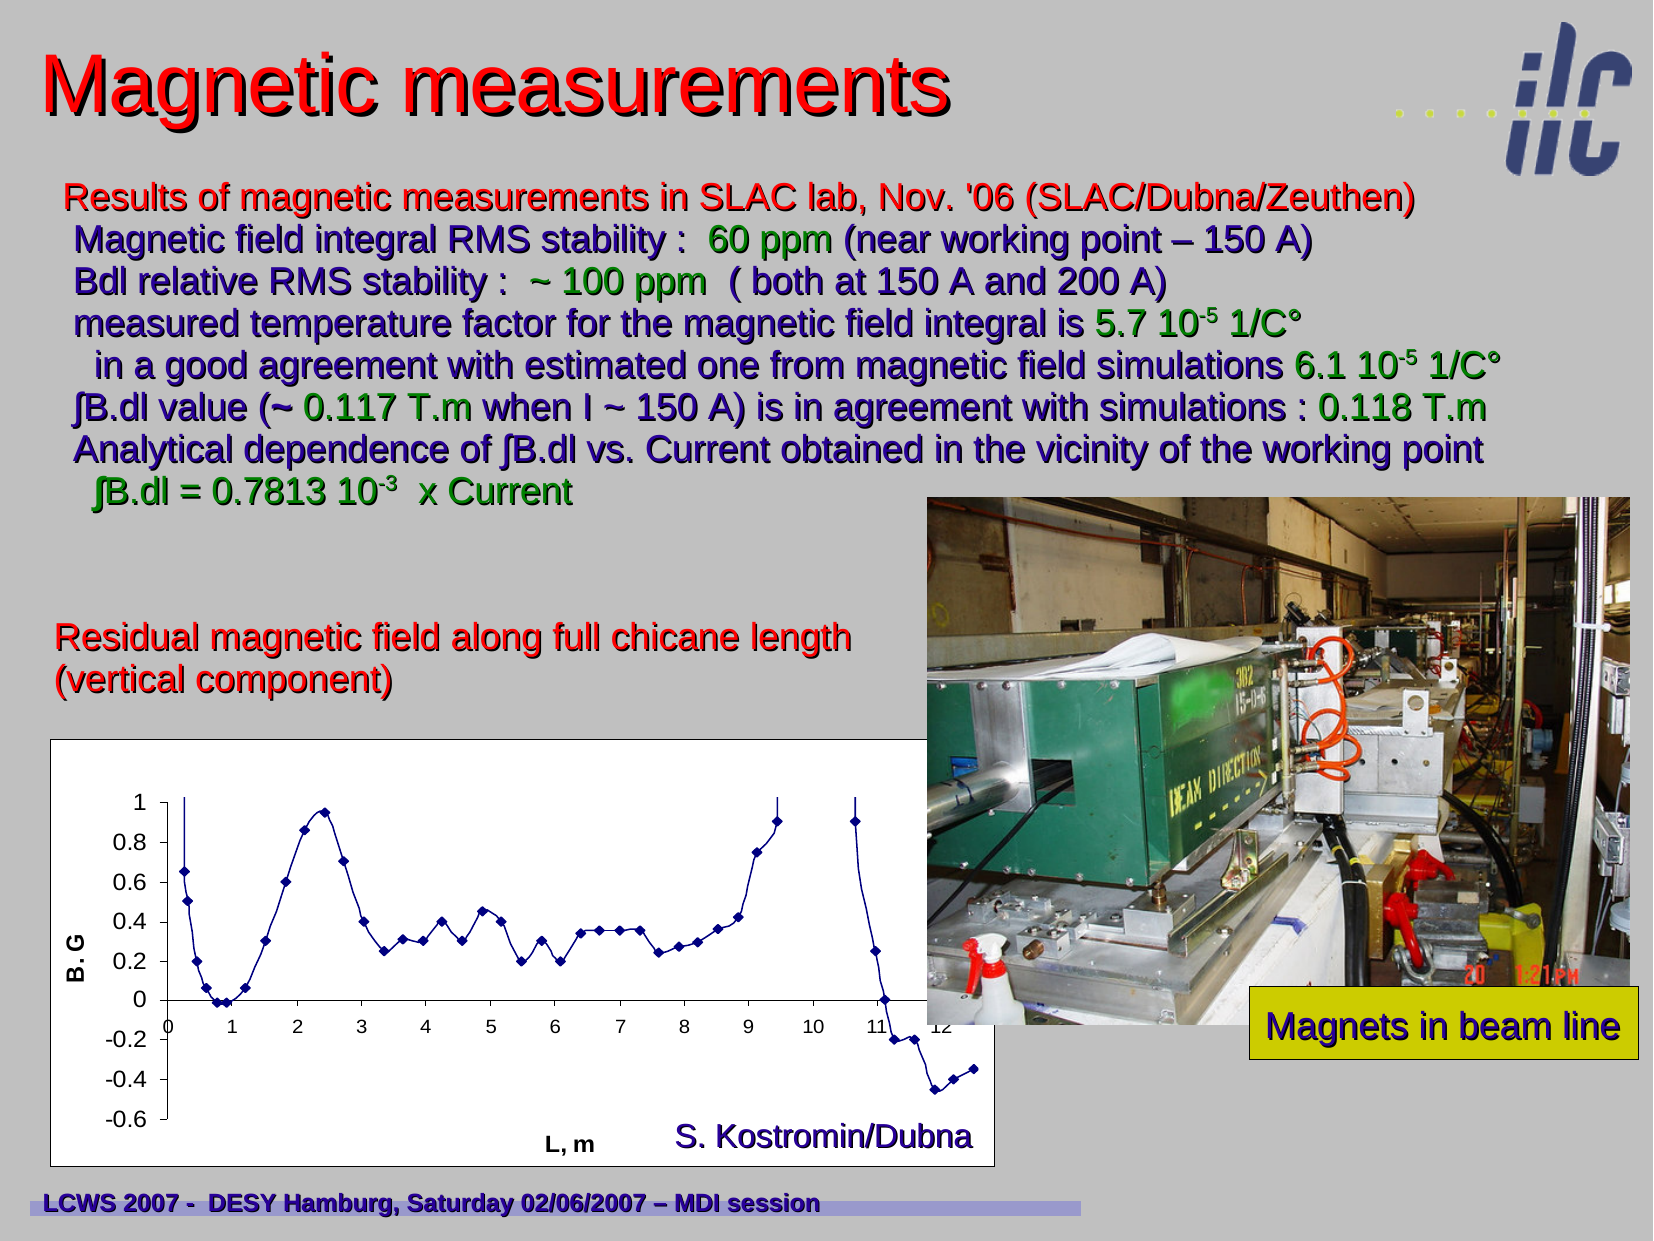

Magnetic measurements
Results of magnetic measurements in SLAC lab, Nov. '06 (SLAC/Dubna/Zeuthen)
 Magnetic field integral RMS stability : 60 ppm (near working point – 150 A)
 Bdl relative RMS stability : ~ 100 ppm ( both at 150 A and 200 A)
 measured temperature factor for the magnetic field integral is 5.7 10-5 1/C°
 in a good agreement with estimated one from magnetic field simulations 6.1 10-5 1/C°
 ∫B.dl value (~ 0.117 T.m when I ~ 150 A) is in agreement with simulations : 0.118 T.m
 Analytical dependence of ∫B.dl vs. Current obtained in the vicinity of the working point
 ∫B.dl = 0.7813 10-3 x Current
Residual magnetic field along full chicane length
(vertical component)
Magnets in beam line
S. Kostromin/Dubna
LCWS 2007 - DESY Hamburg, Saturday 02/06/2007 – MDI session